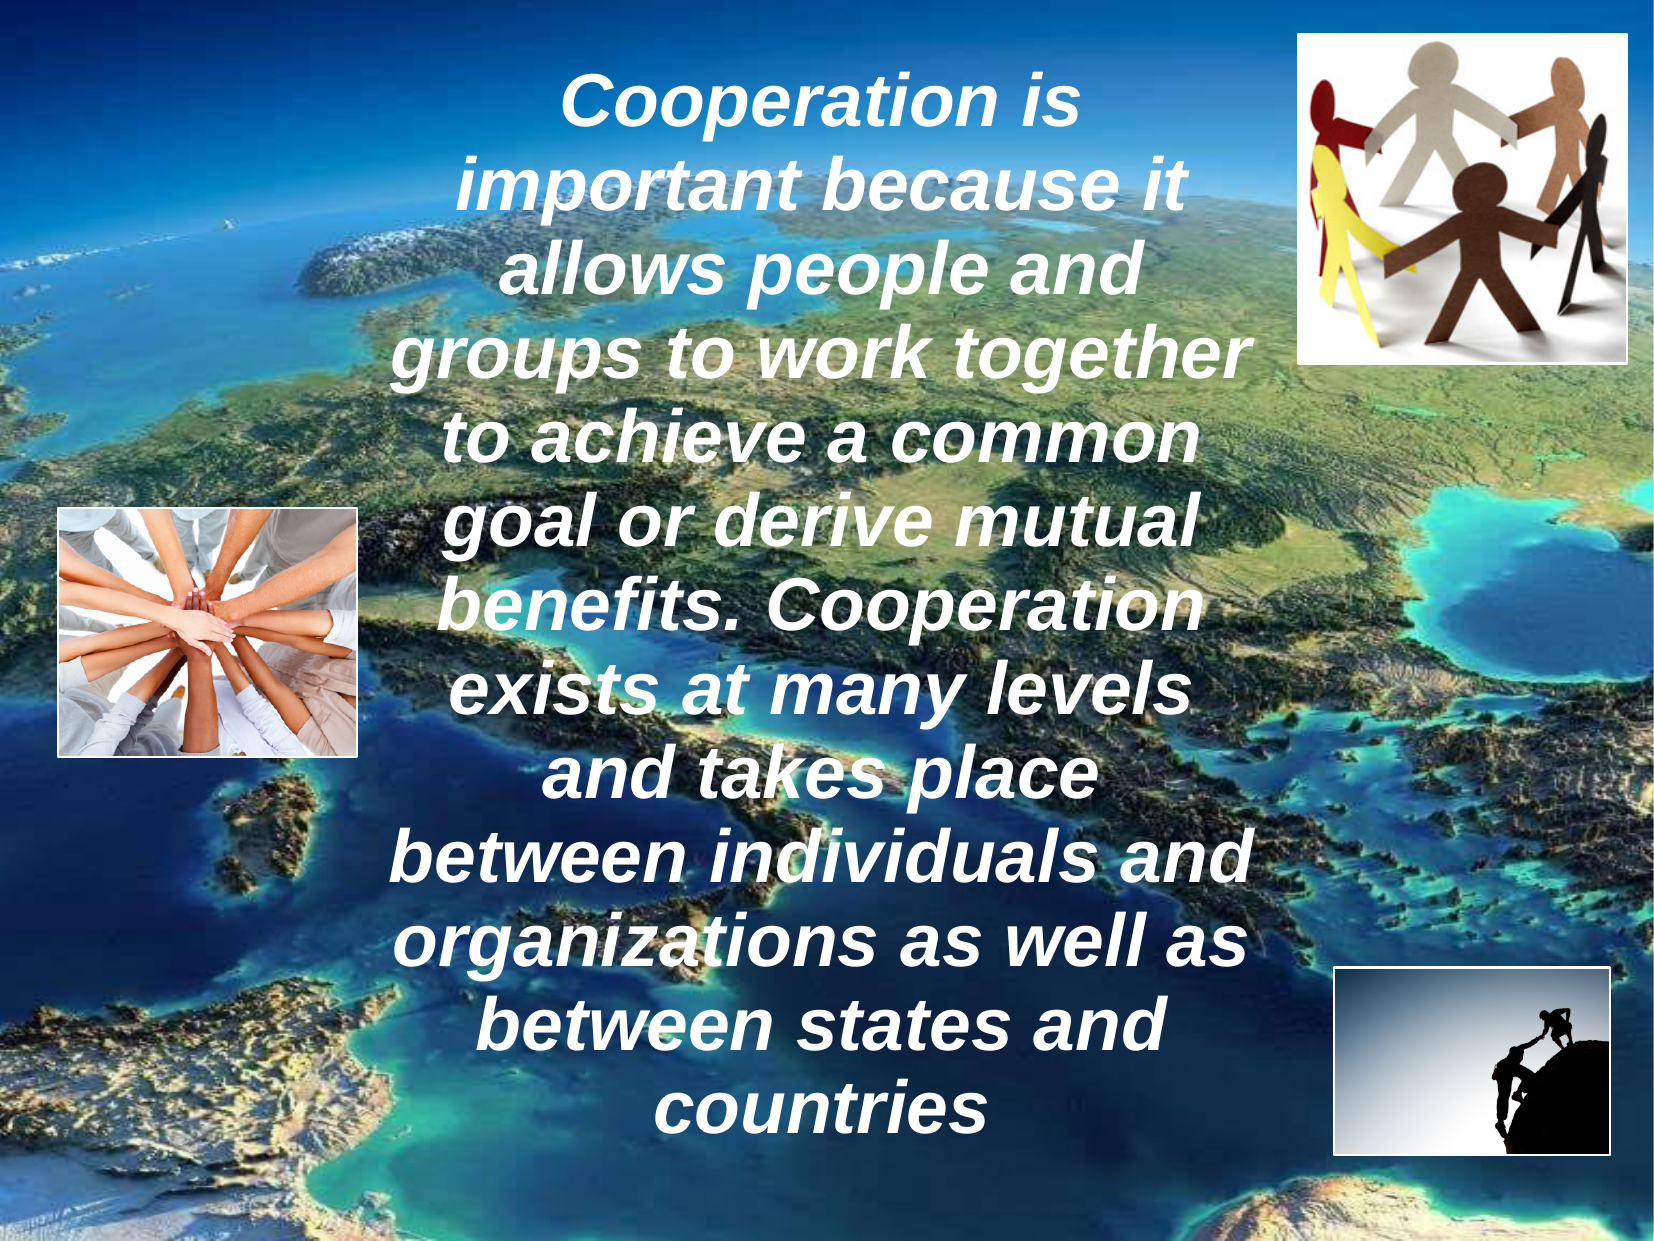

Cooperation is important because it allows people and groups to work together to achieve a common goal or derive mutual benefits. Cooperation exists at many levels and takes place between individuals and organizations as well as between states and countries